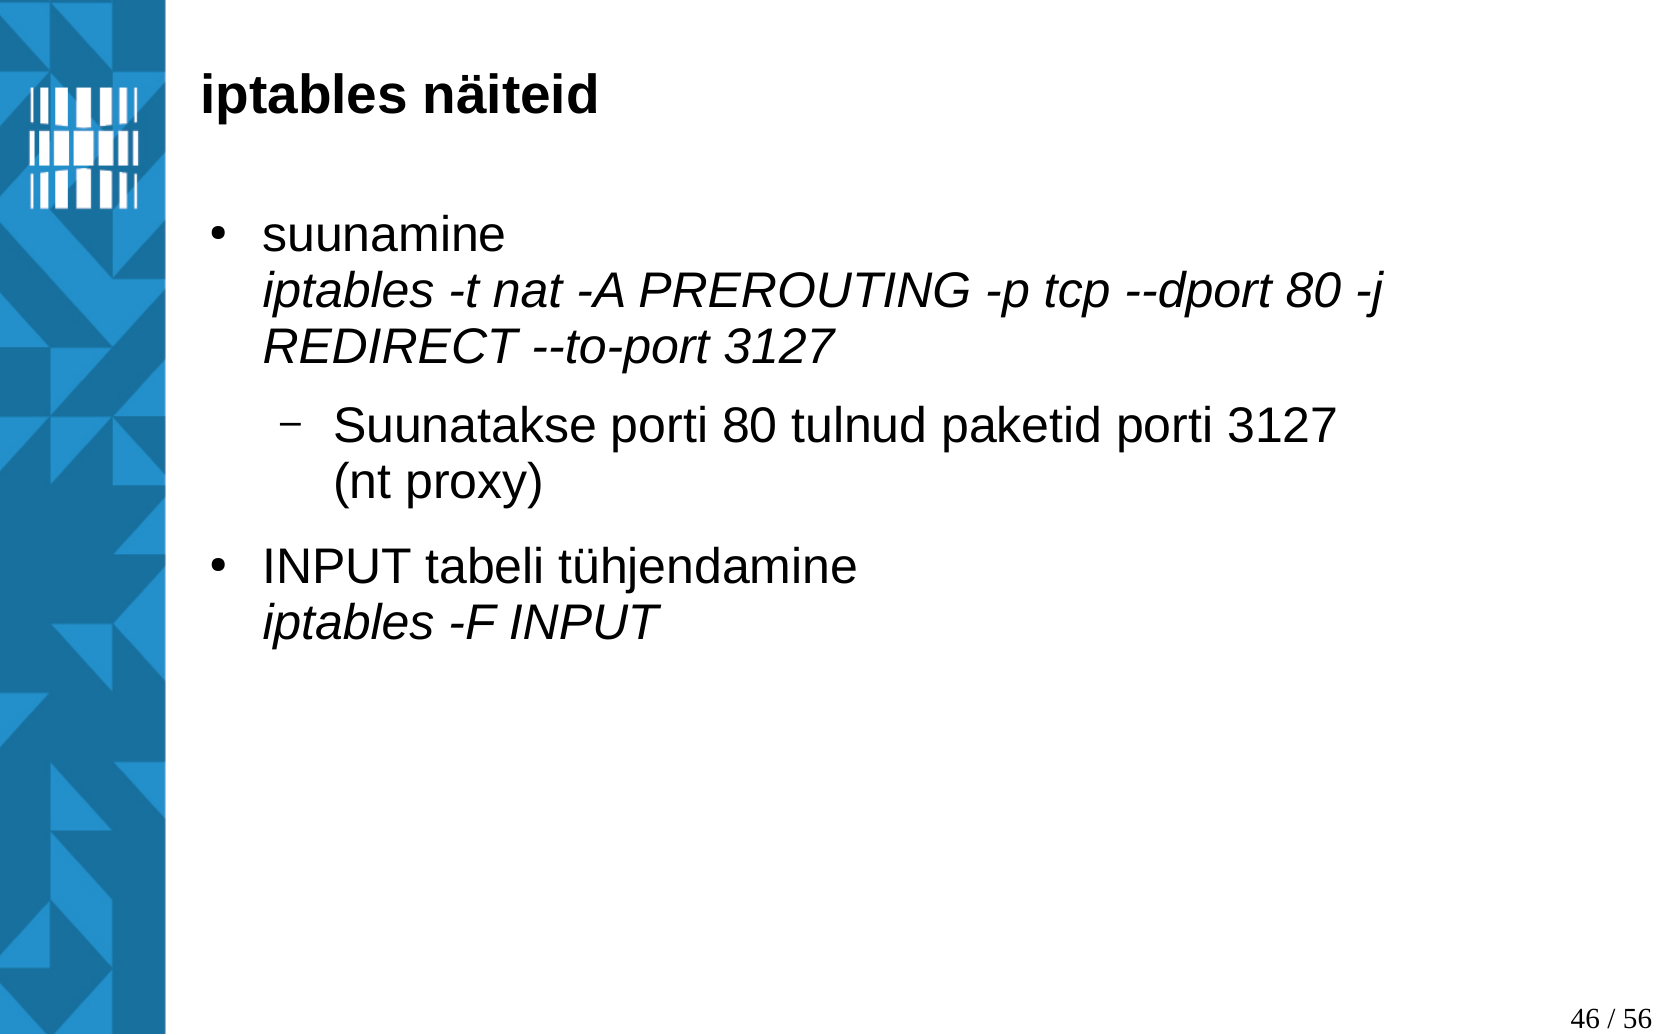

# iptables näiteid
suunamine
iptables -t nat -A PREROUTING -p tcp --dport 80 -j REDIRECT --to-port 3127
Suunatakse porti 80 tulnud paketid porti 3127
(nt proxy)
INPUT tabeli tühjendamine
iptables -F INPUT
46